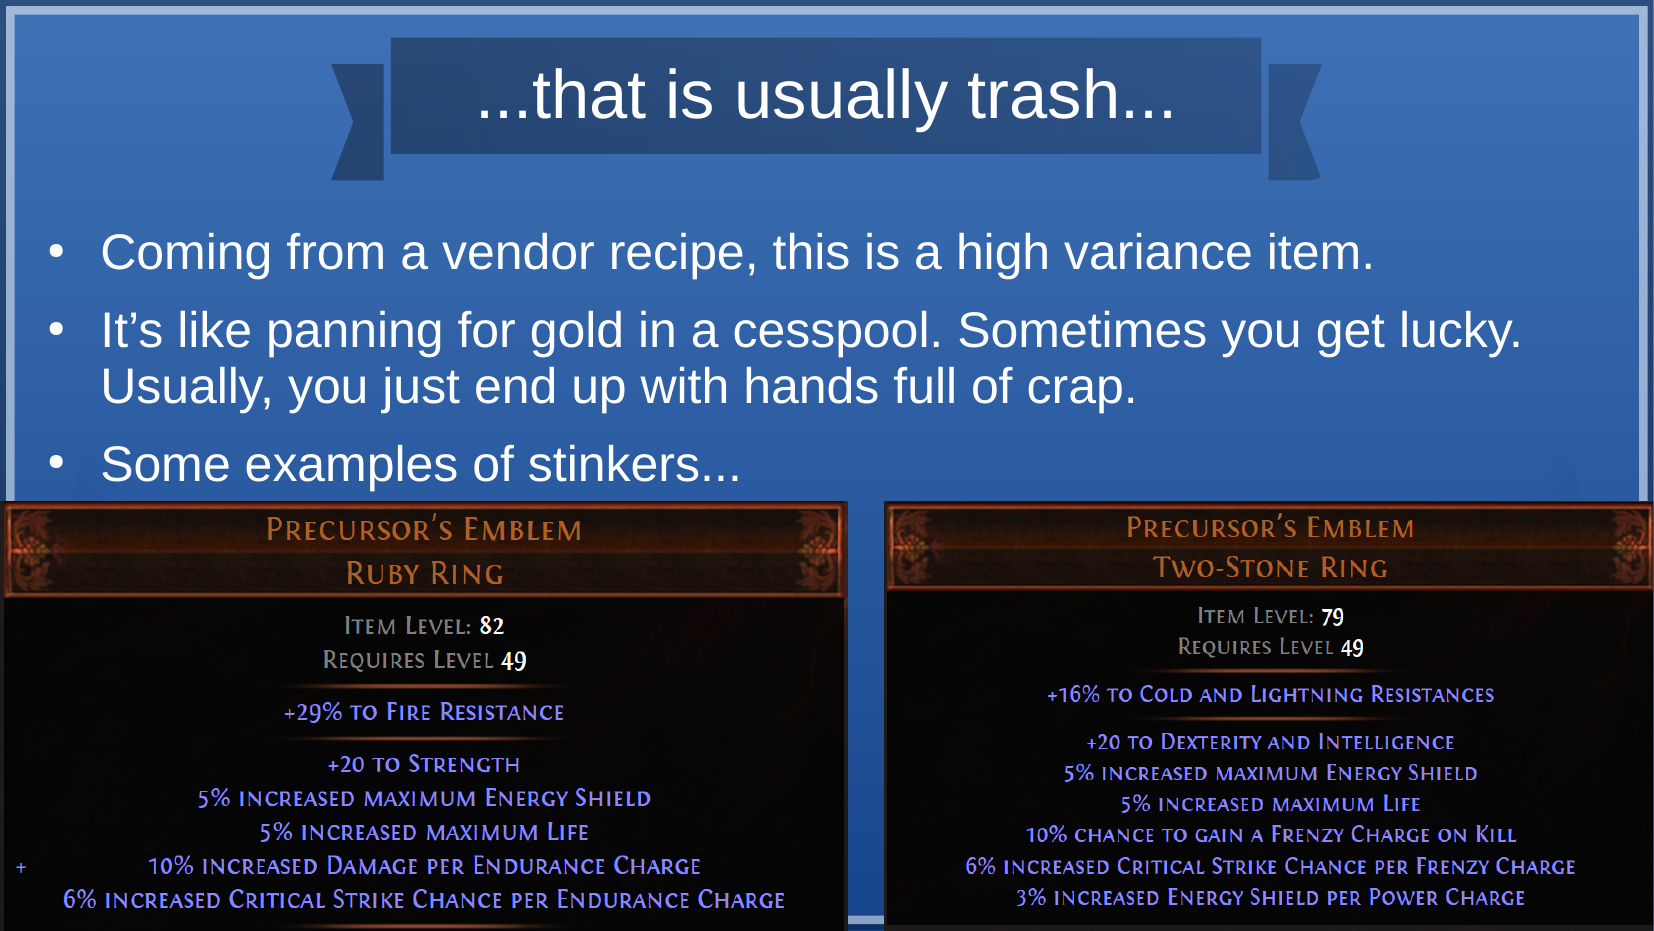

# ...that is usually trash...
Coming from a vendor recipe, this is a high variance item.
It’s like panning for gold in a cesspool. Sometimes you get lucky. Usually, you just end up with hands full of crap.
Some examples of stinkers...